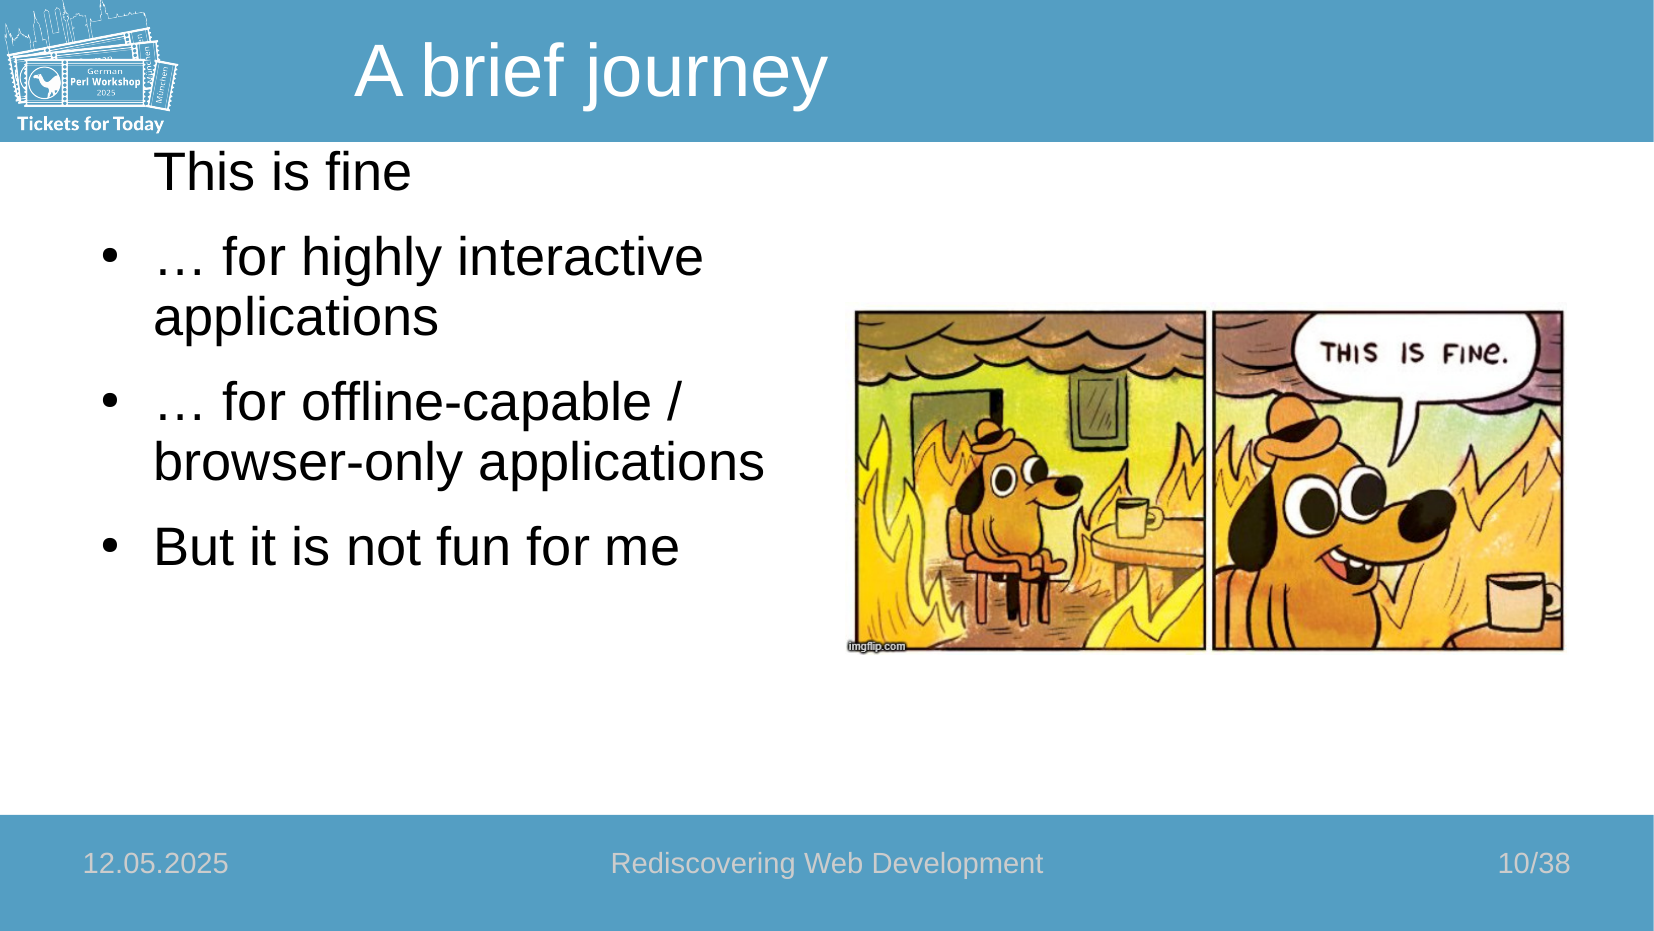

# A brief journey
This is fine
… for highly interactive applications
… for offline-capable / browser-only applications
But it is not fun for me
08. März 2019
10